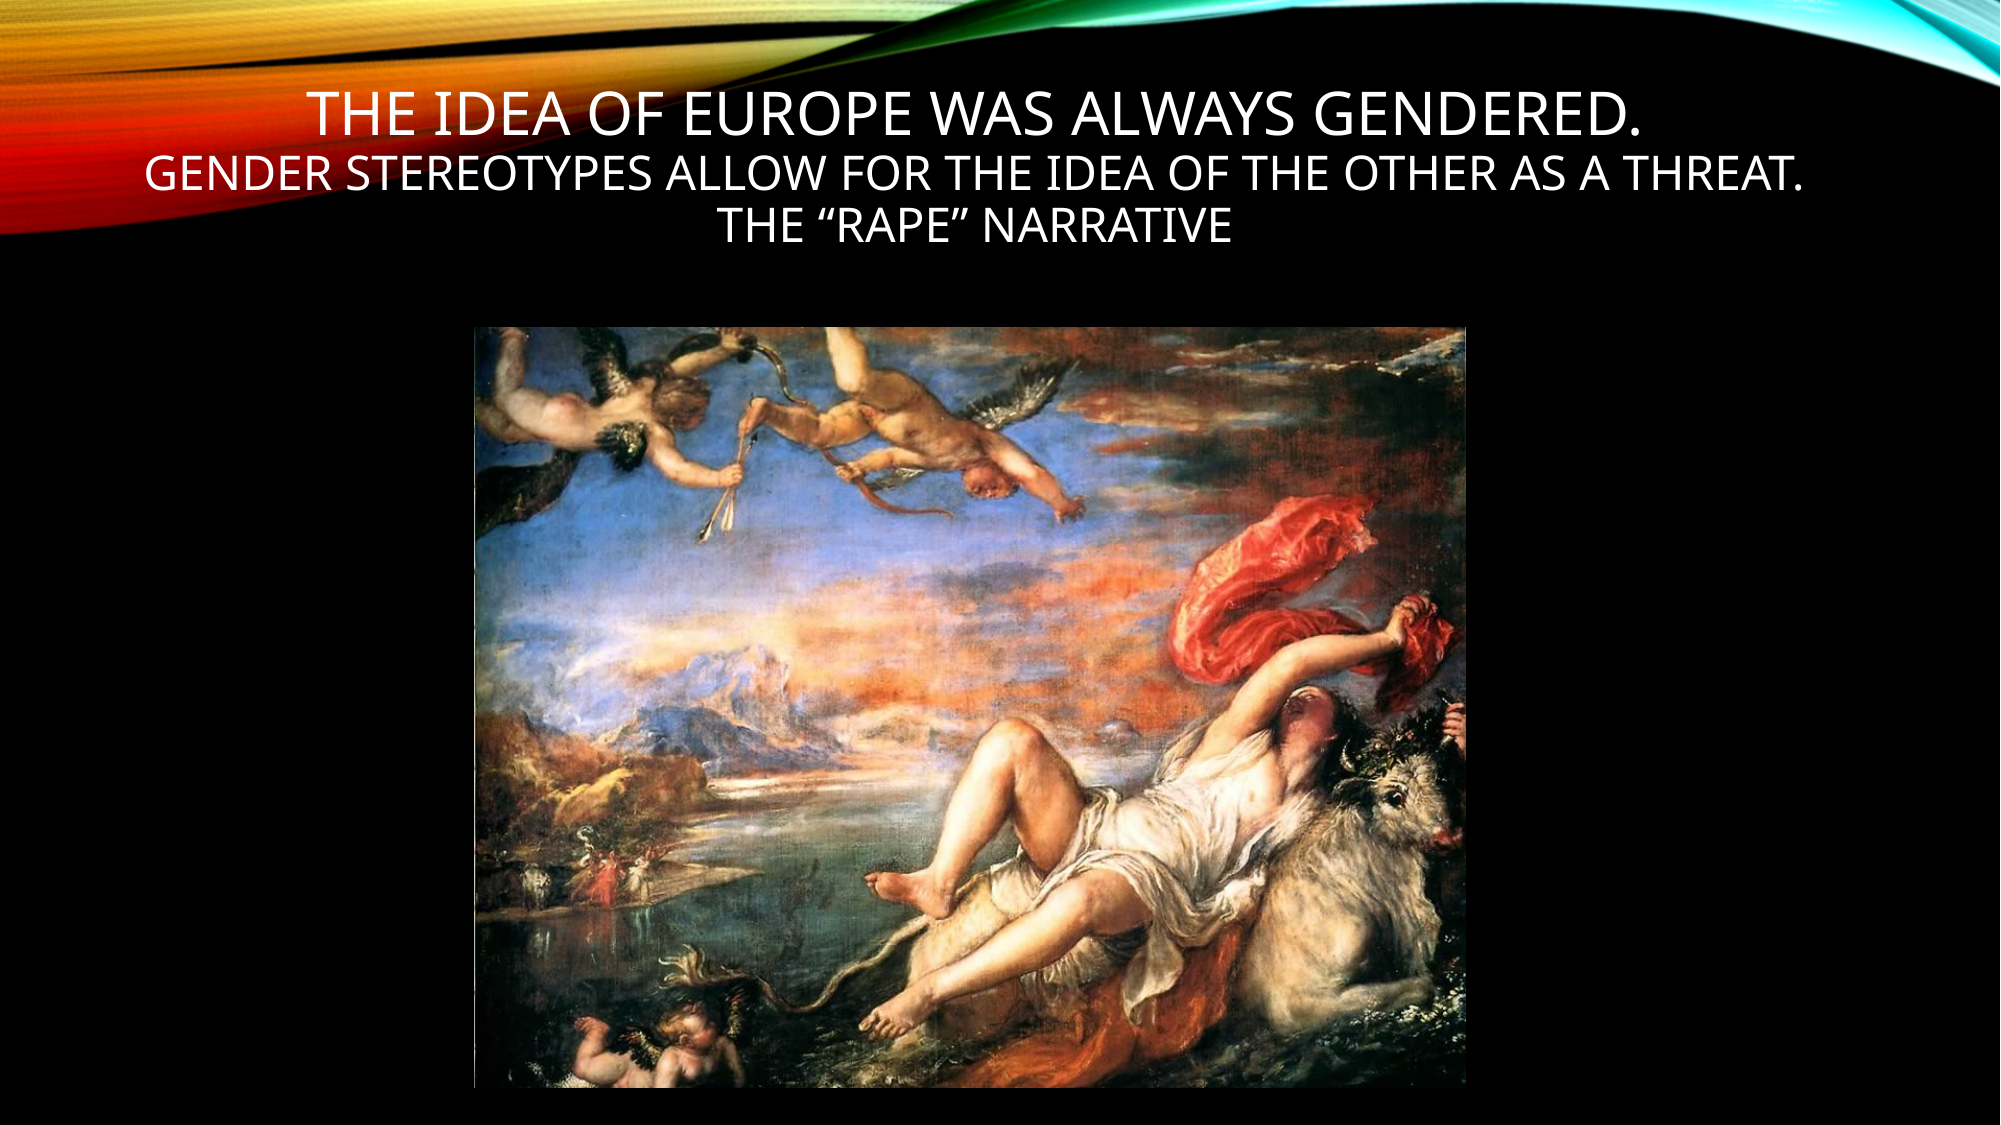

# The idea of Europe was always gendered. Gender stereotypes allow for the idea of the Other as a threat. The “rape” narrative
Ticiano, 1560-2